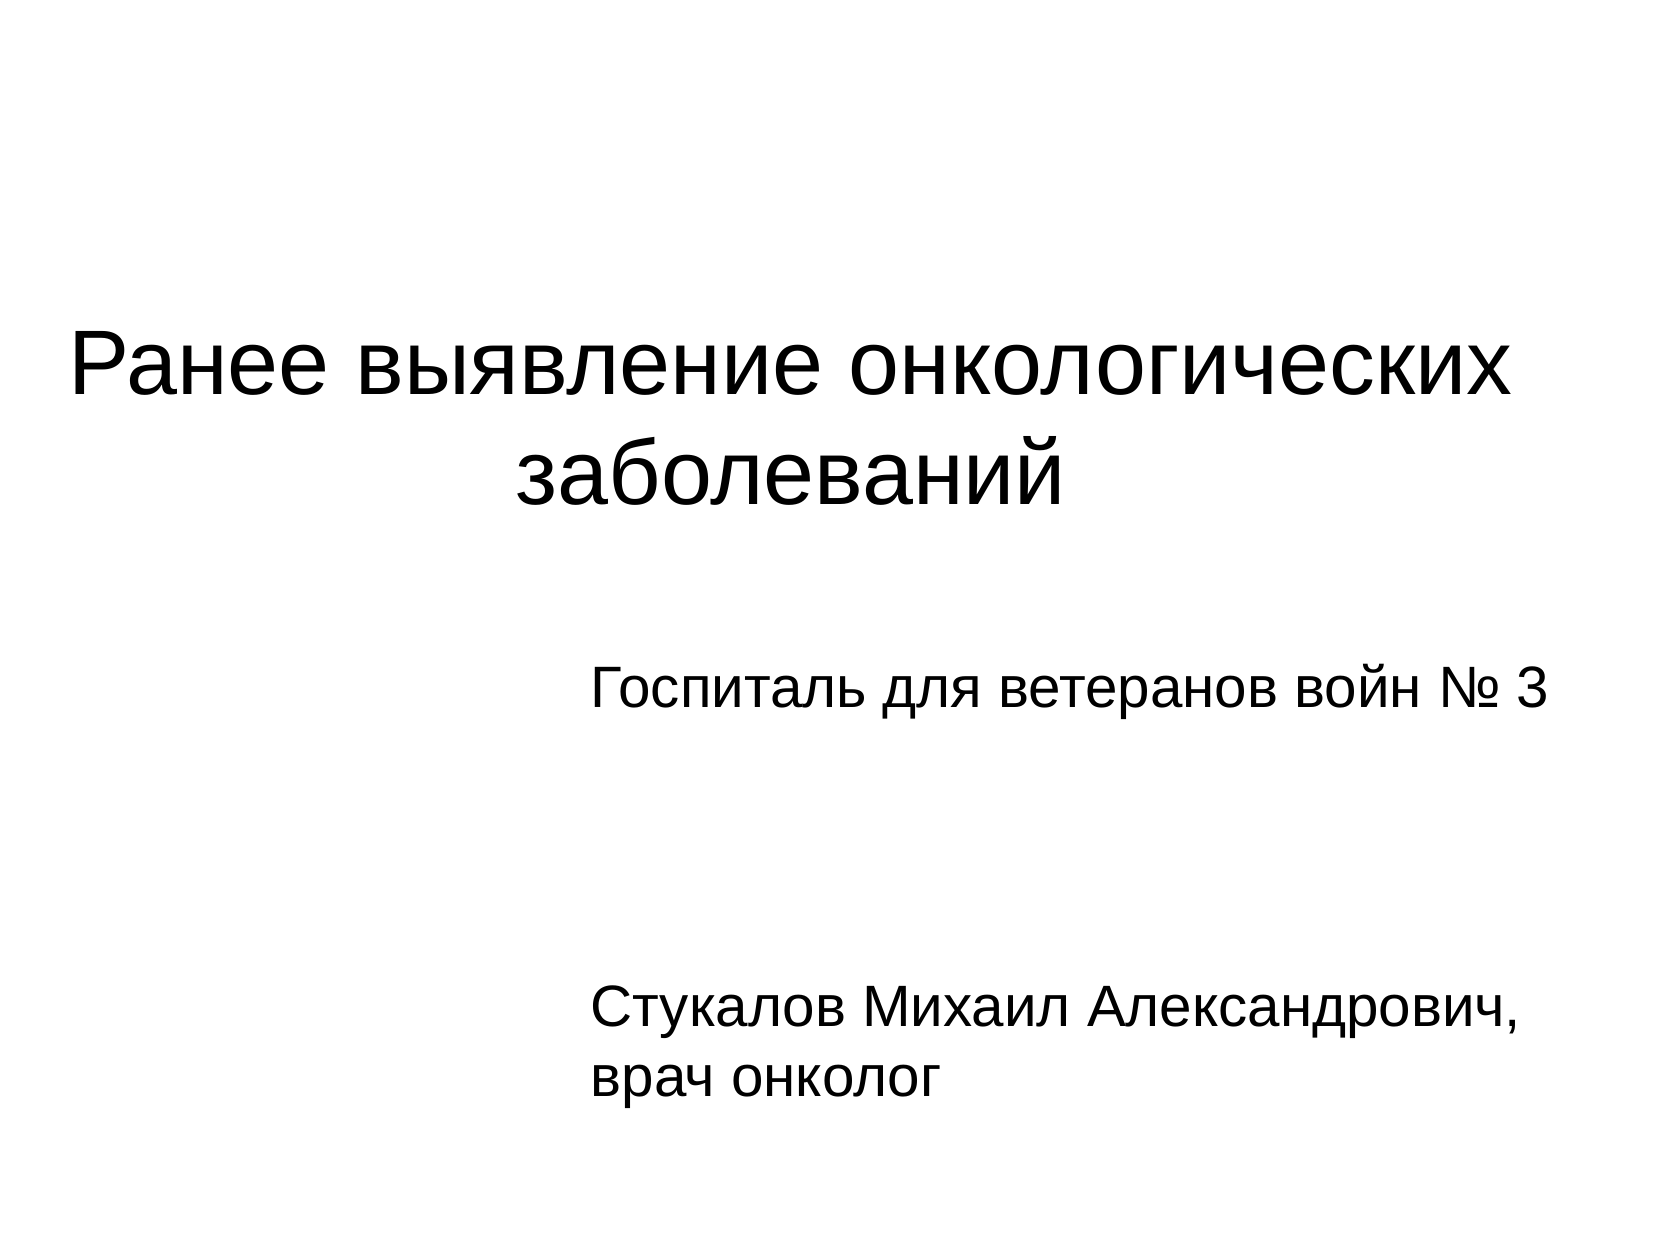

# Ранее выявление онкологических заболеваний
Госпиталь для ветеранов войн № 3
Стукалов Михаил Александрович, врач онколог